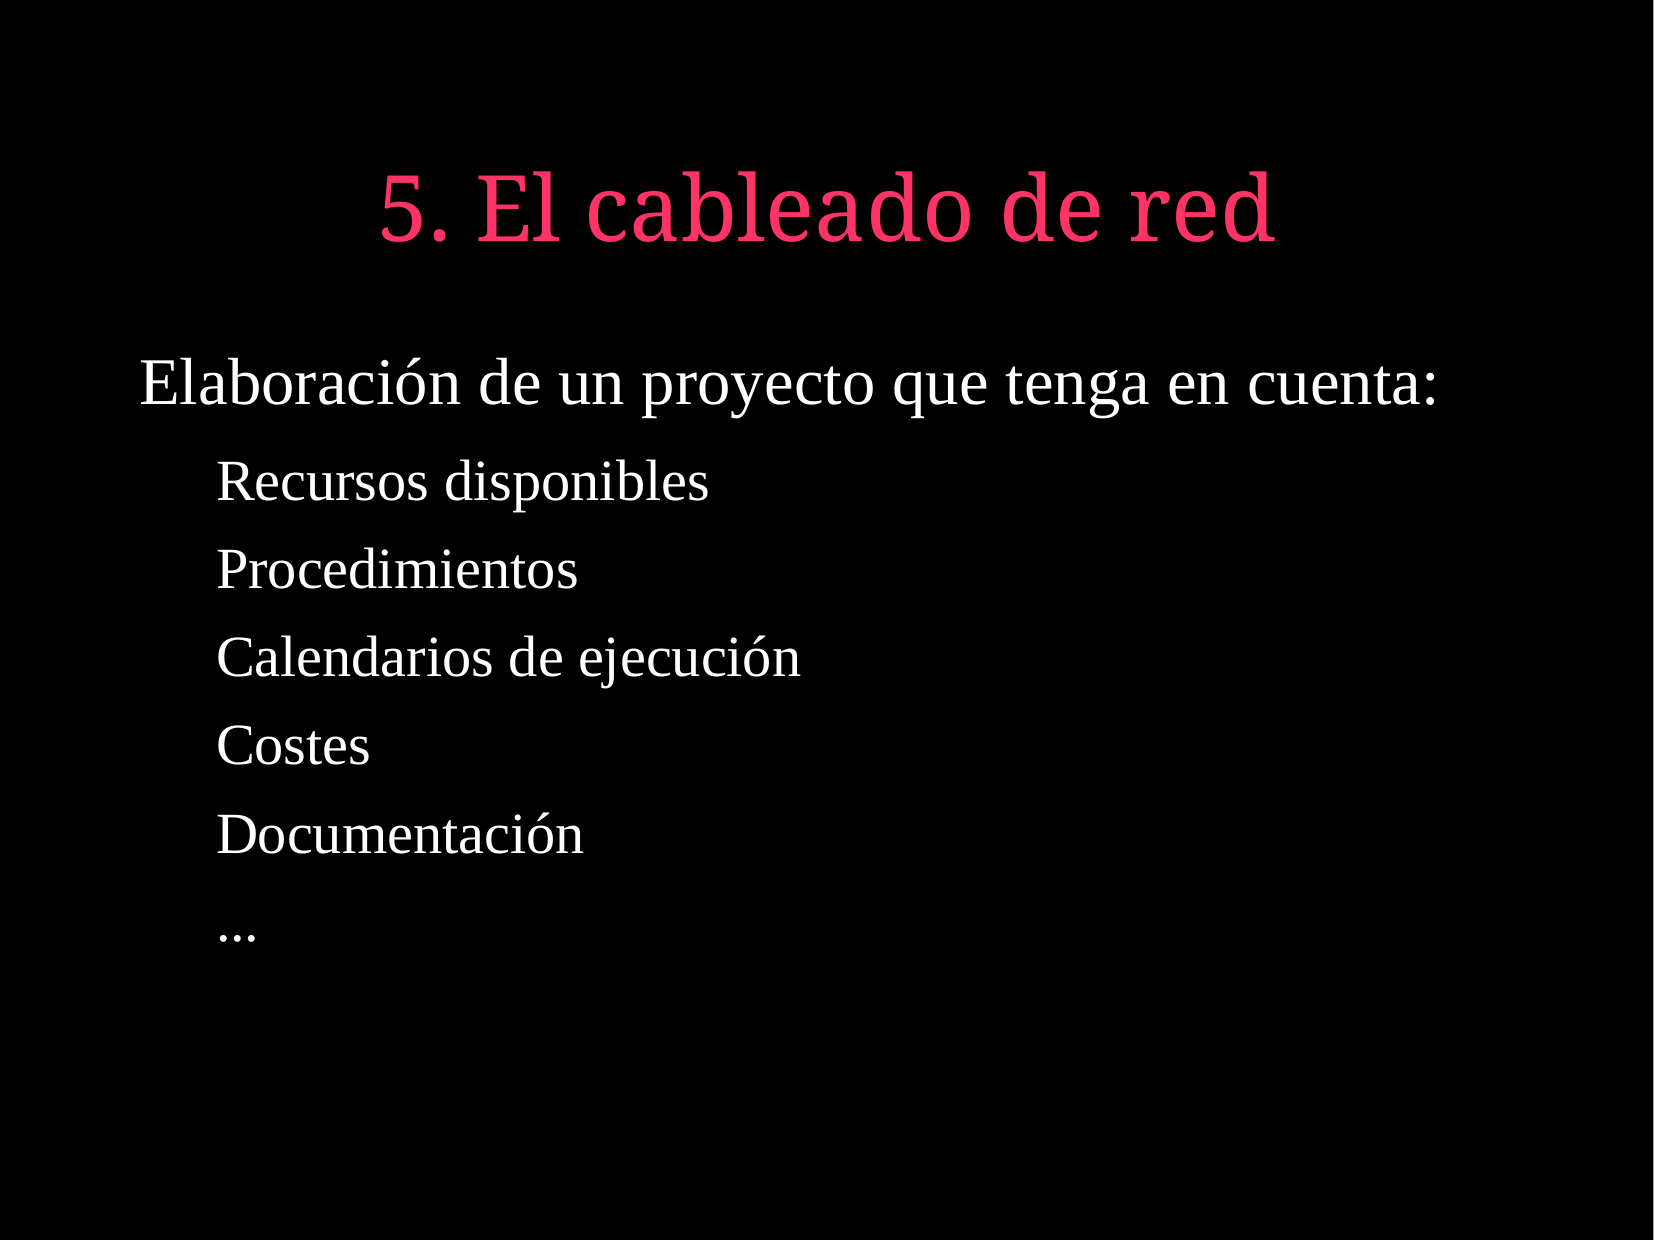

# 5. El cableado de red
Elaboración de un proyecto que tenga en cuenta:
Recursos disponibles
Procedimientos
Calendarios de ejecución
Costes
Documentación
...